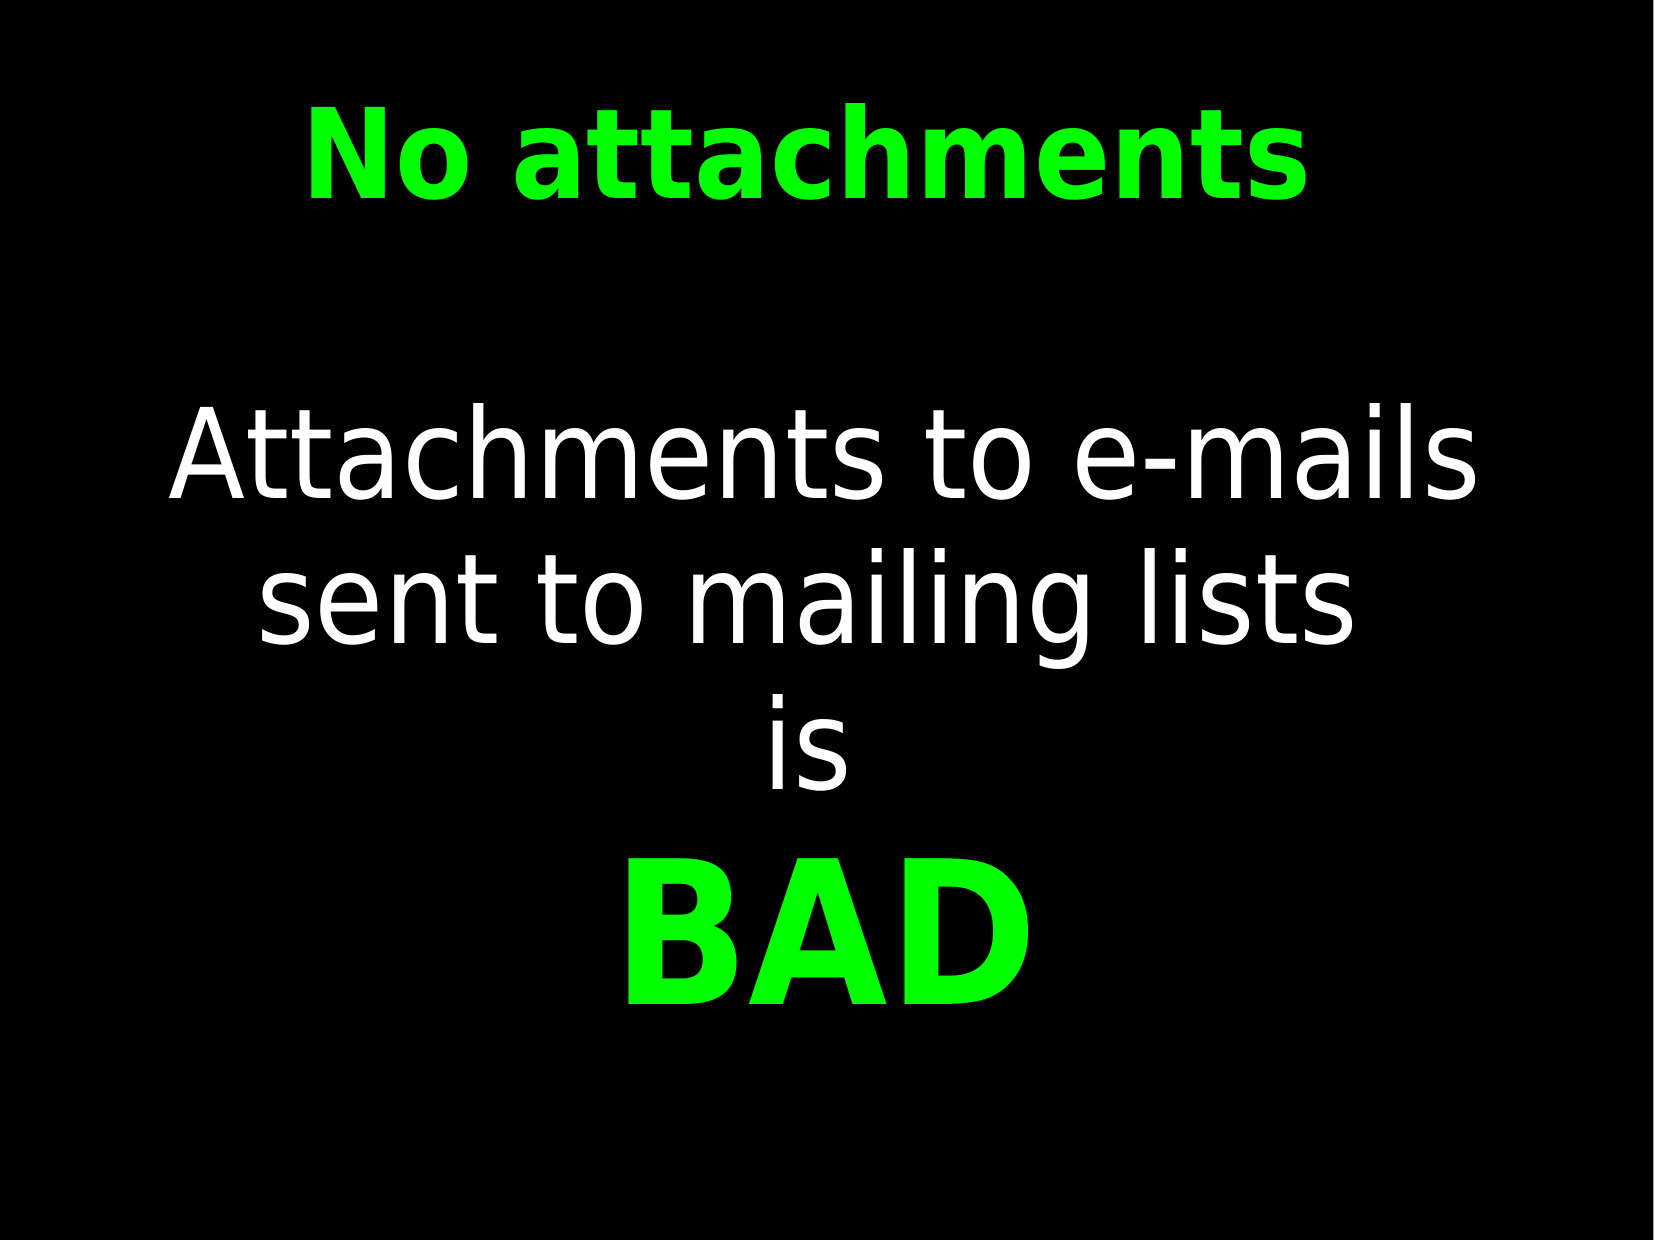

No attachments
Attachments to e-mails sent to mailing lists
is
BAD